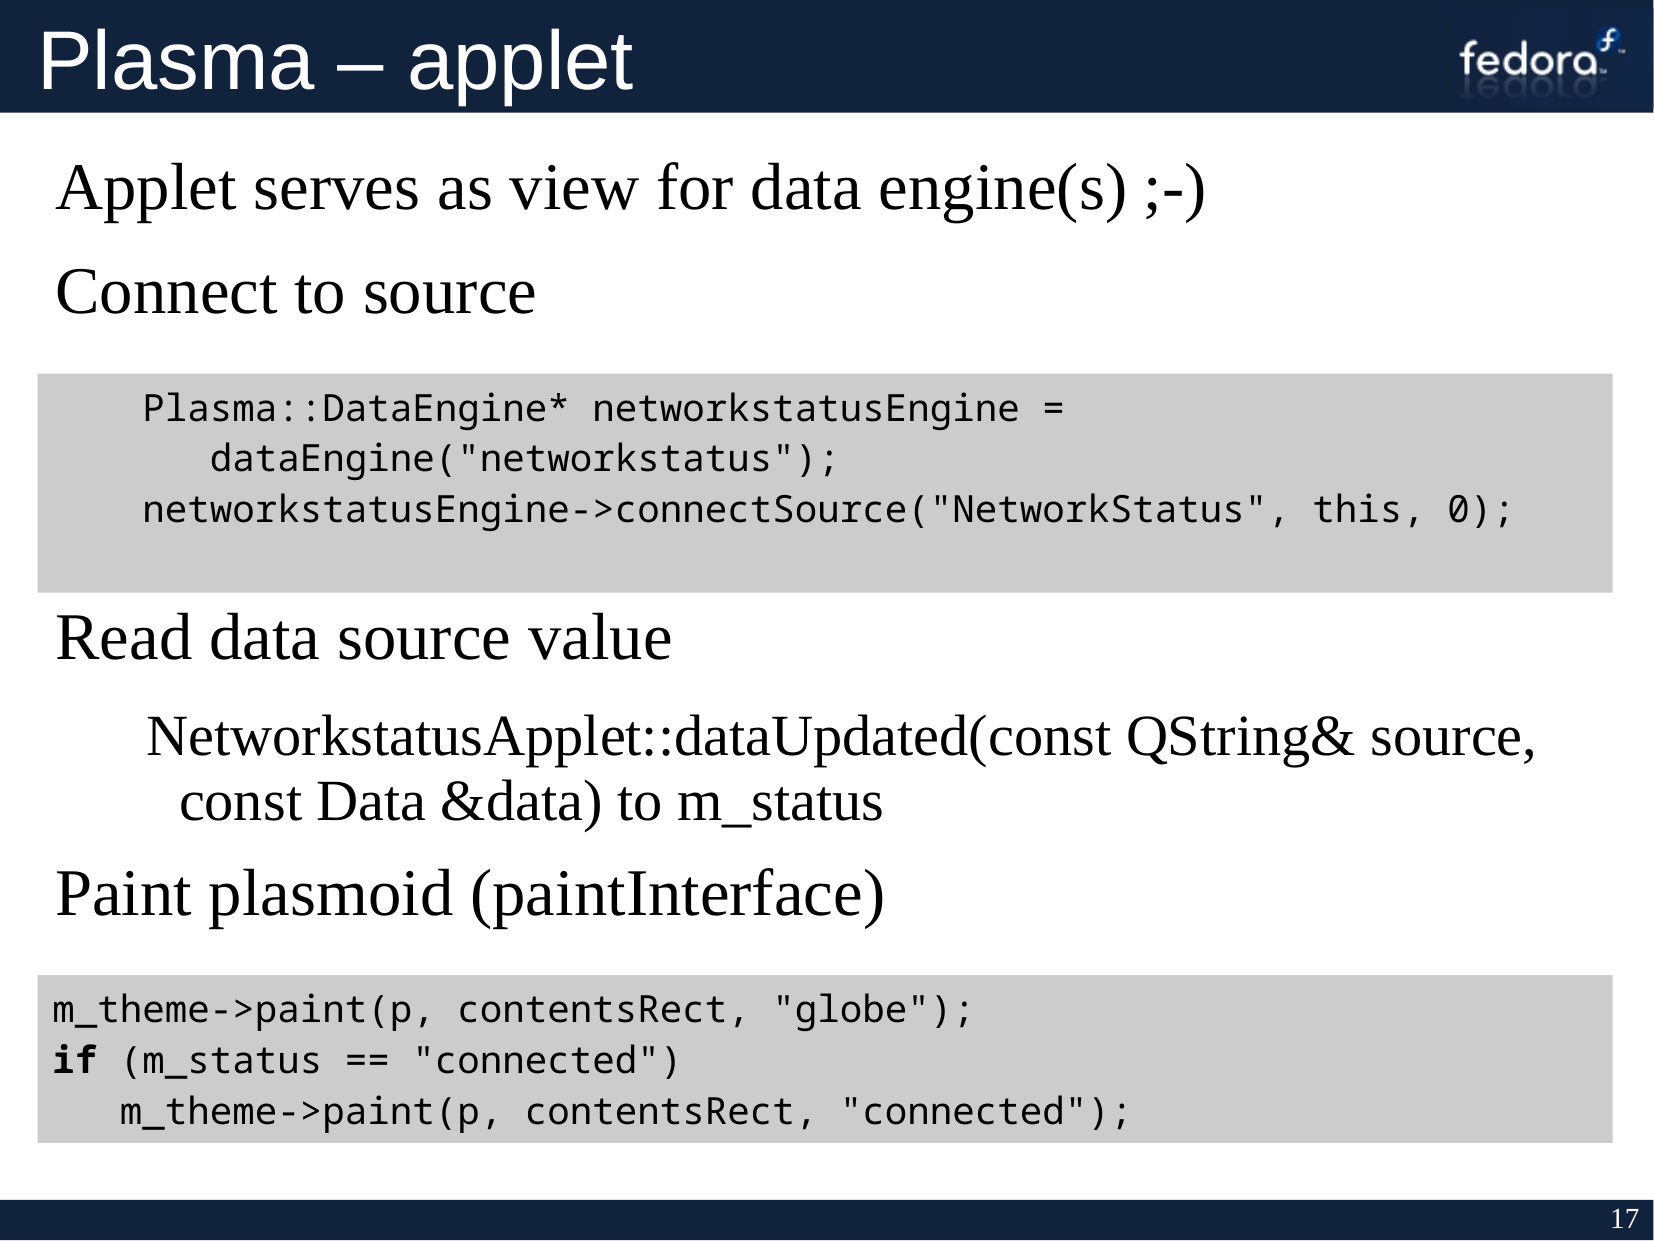

# Plasma – applet
Applet serves as view for data engine(s) ;-)
Connect to source
 Plasma::DataEngine* networkstatusEngine = dataEngine("networkstatus");
 networkstatusEngine->connectSource("NetworkStatus", this, 0);
Read data source value
 NetworkstatusApplet::dataUpdated(const QString& source, const Data &data) to m_status
Paint plasmoid (paintInterface)
m_theme->paint(p, contentsRect, "globe");
if (m_status == "connected")
 m_theme->paint(p, contentsRect, "connected");